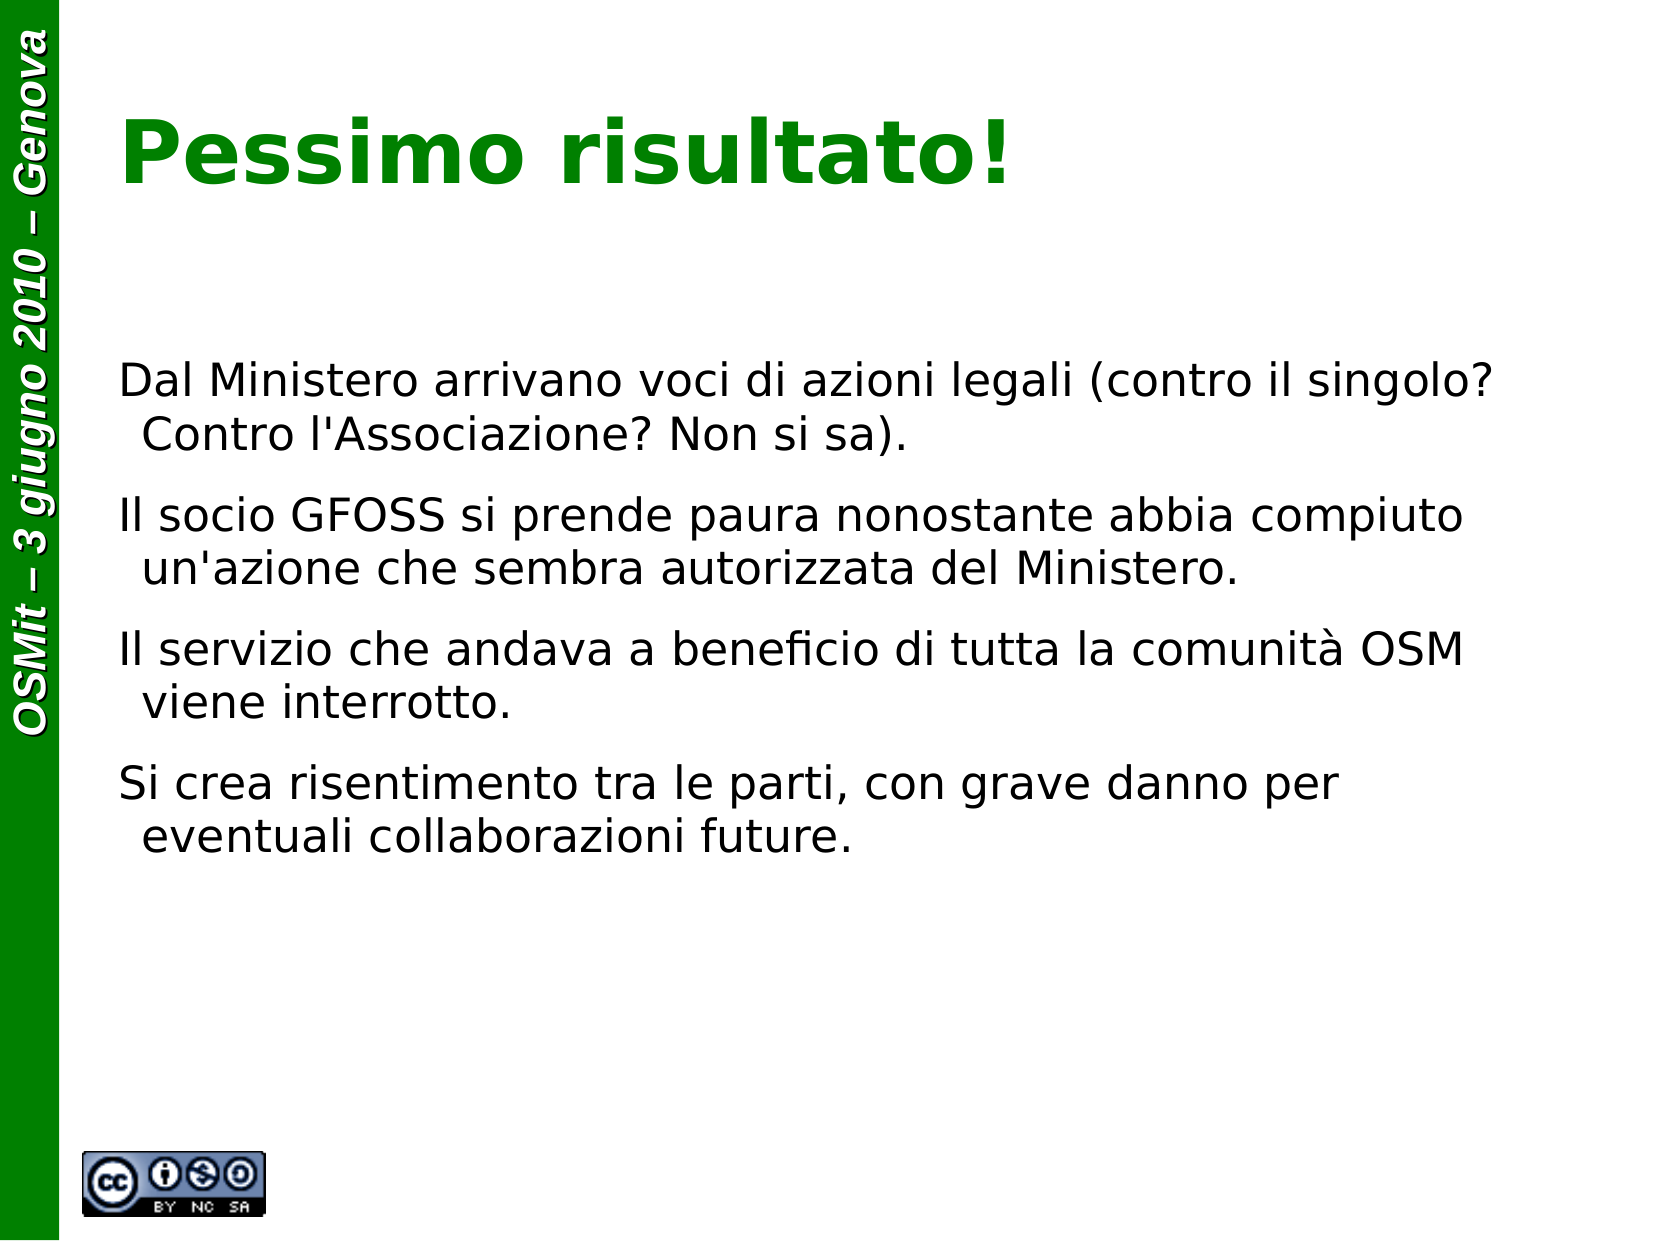

# Pessimo risultato!
Dal Ministero arrivano voci di azioni legali (contro il singolo? Contro l'Associazione? Non si sa).
Il socio GFOSS si prende paura nonostante abbia compiuto un'azione che sembra autorizzata del Ministero.
Il servizio che andava a beneficio di tutta la comunità OSM viene interrotto.
Si crea risentimento tra le parti, con grave danno per eventuali collaborazioni future.